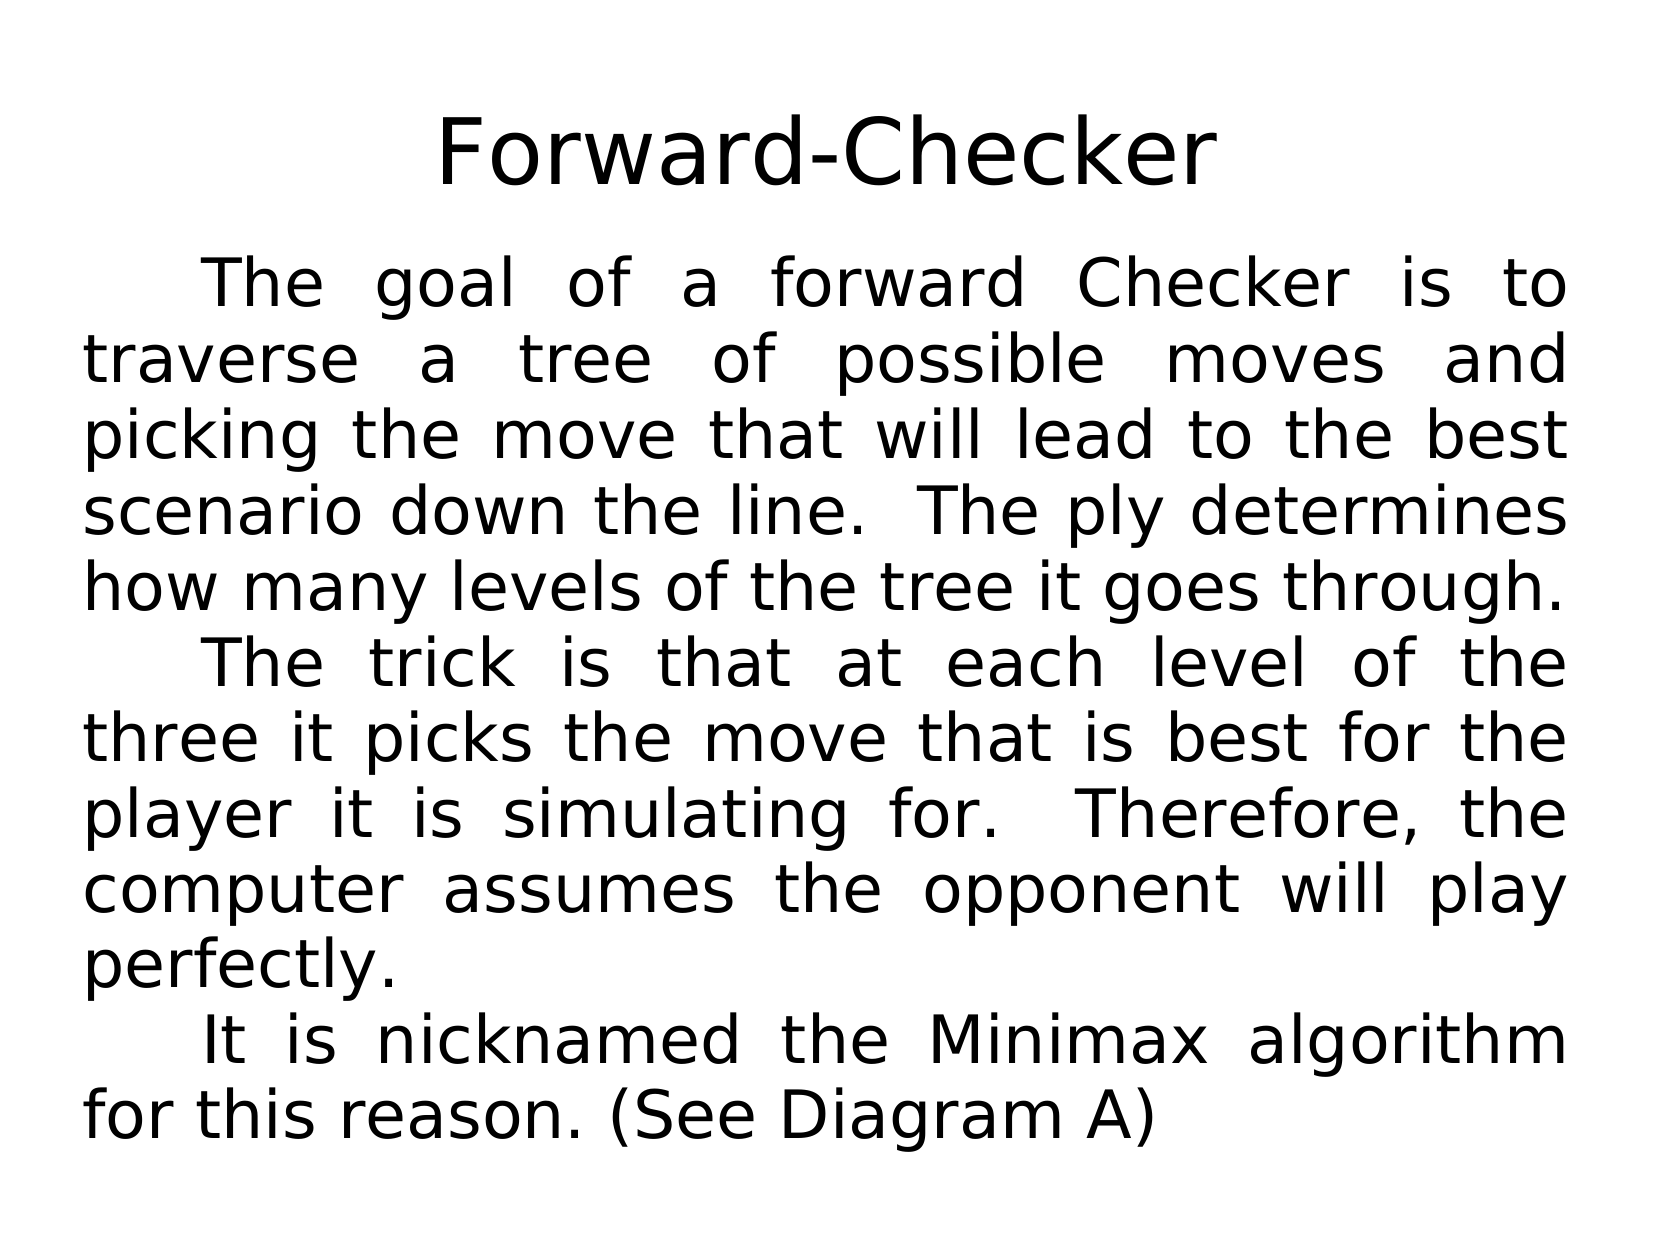

# Forward-Checker
	The goal of a forward Checker is to traverse a tree of possible moves and picking the move that will lead to the best scenario down the line. The ply determines how many levels of the tree it goes through.
	The trick is that at each level of the three it picks the move that is best for the player it is simulating for. Therefore, the computer assumes the opponent will play perfectly.
	It is nicknamed the Minimax algorithm for this reason. (See Diagram A)